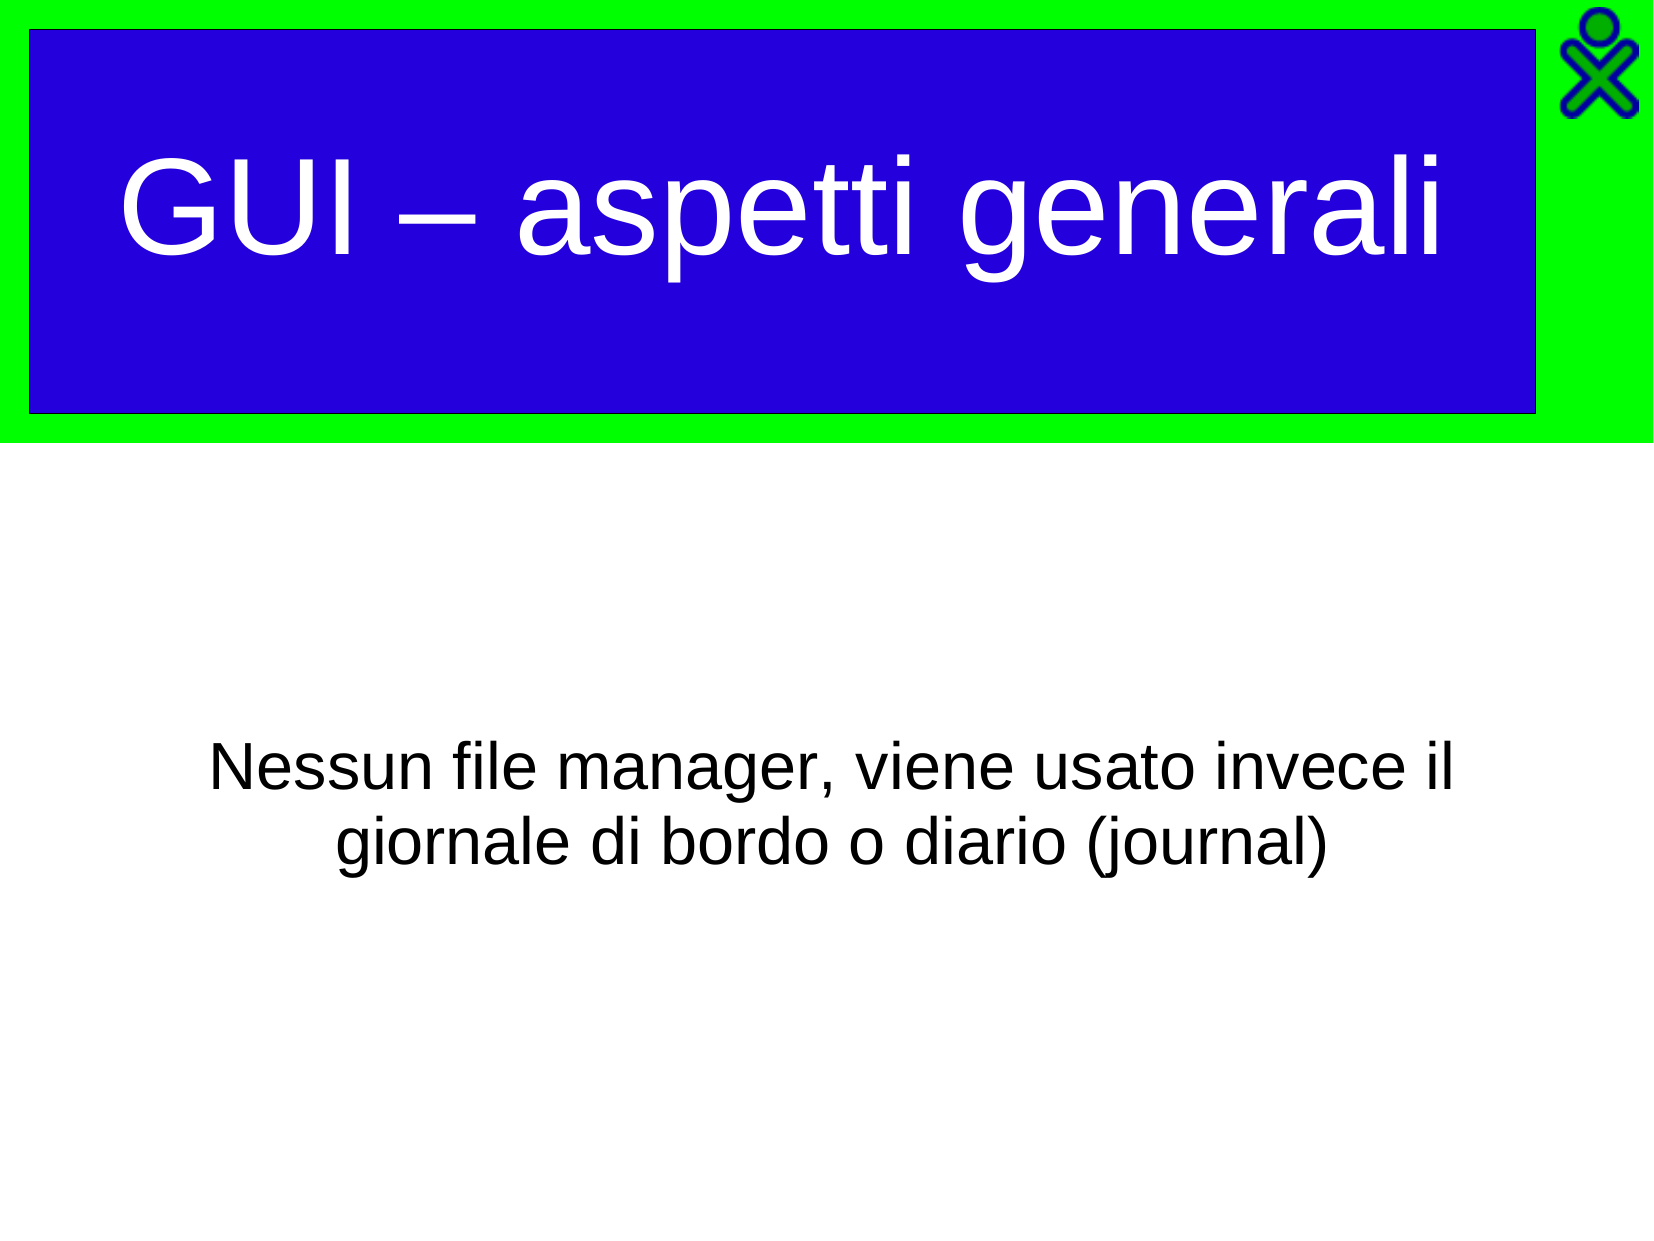

# GUI – aspetti generali
Nessun file manager, viene usato invece il giornale di bordo o diario (journal)